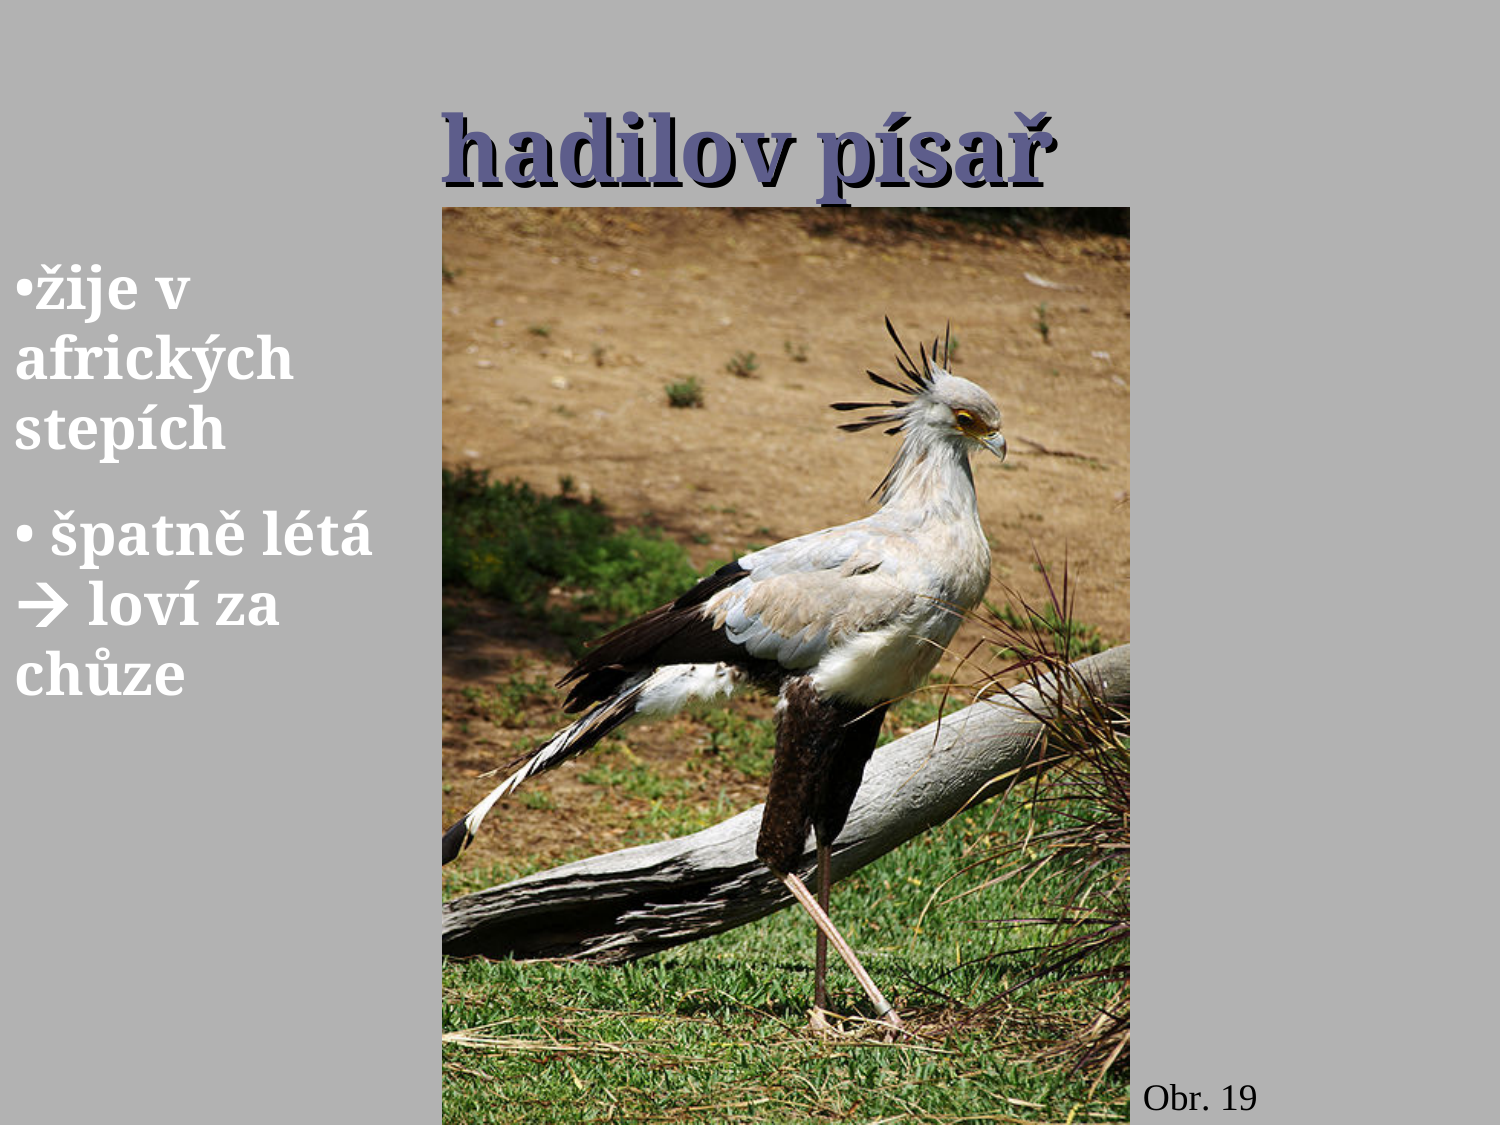

# hadilov písař
žije v afrických stepích
 špatně létá  loví za chůze
Obr. 19